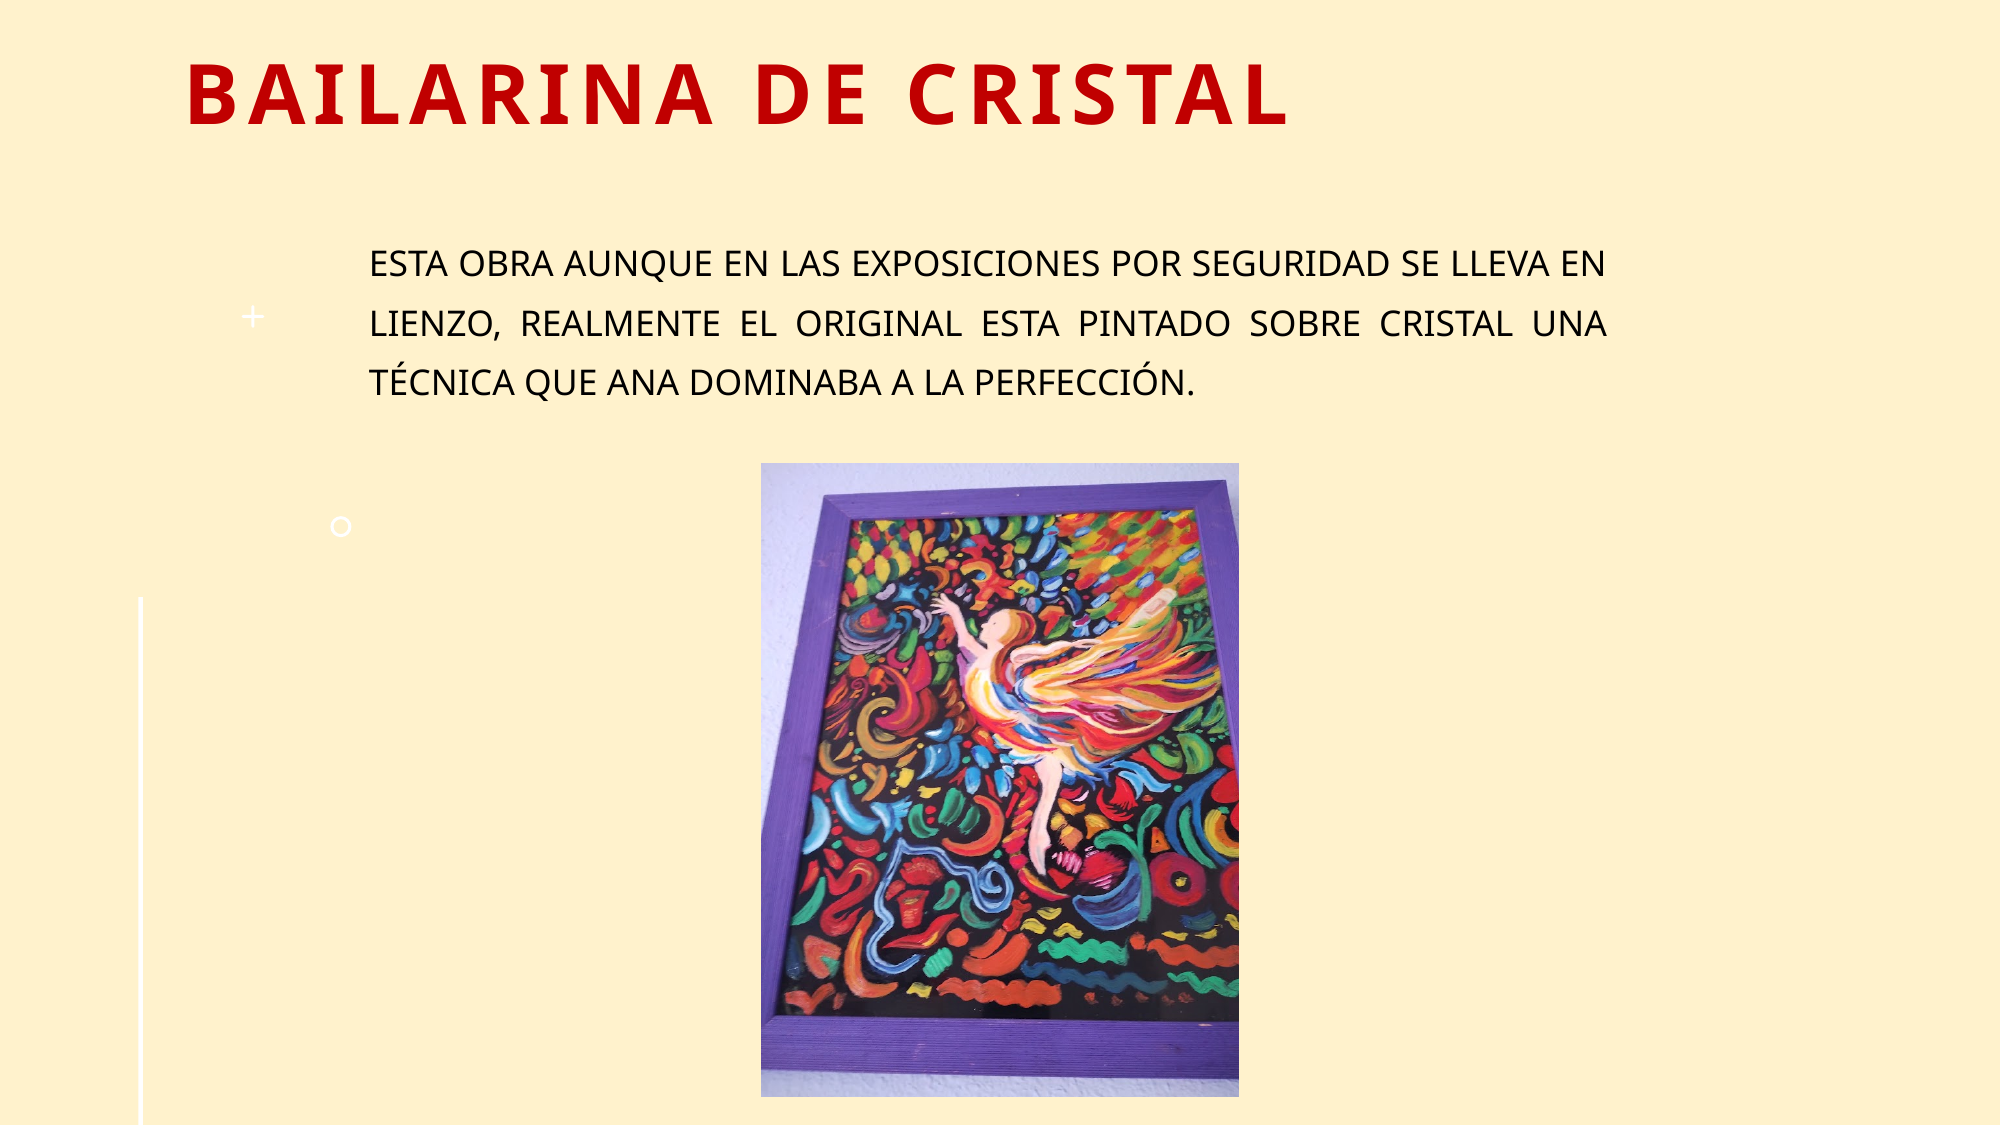

BAILARINA DE CRISTAL
# ESTA OBRA AUNQUE EN LAS EXPOSICIONES POR SEGURIDAD SE LLEVA EN LIENZO, REALMENTE EL ORIGINAL ESTA PINTADO SOBRE CRISTAL UNA TÉCNICA QUE ANA DOMINABA A LA PERFECCIÓN.